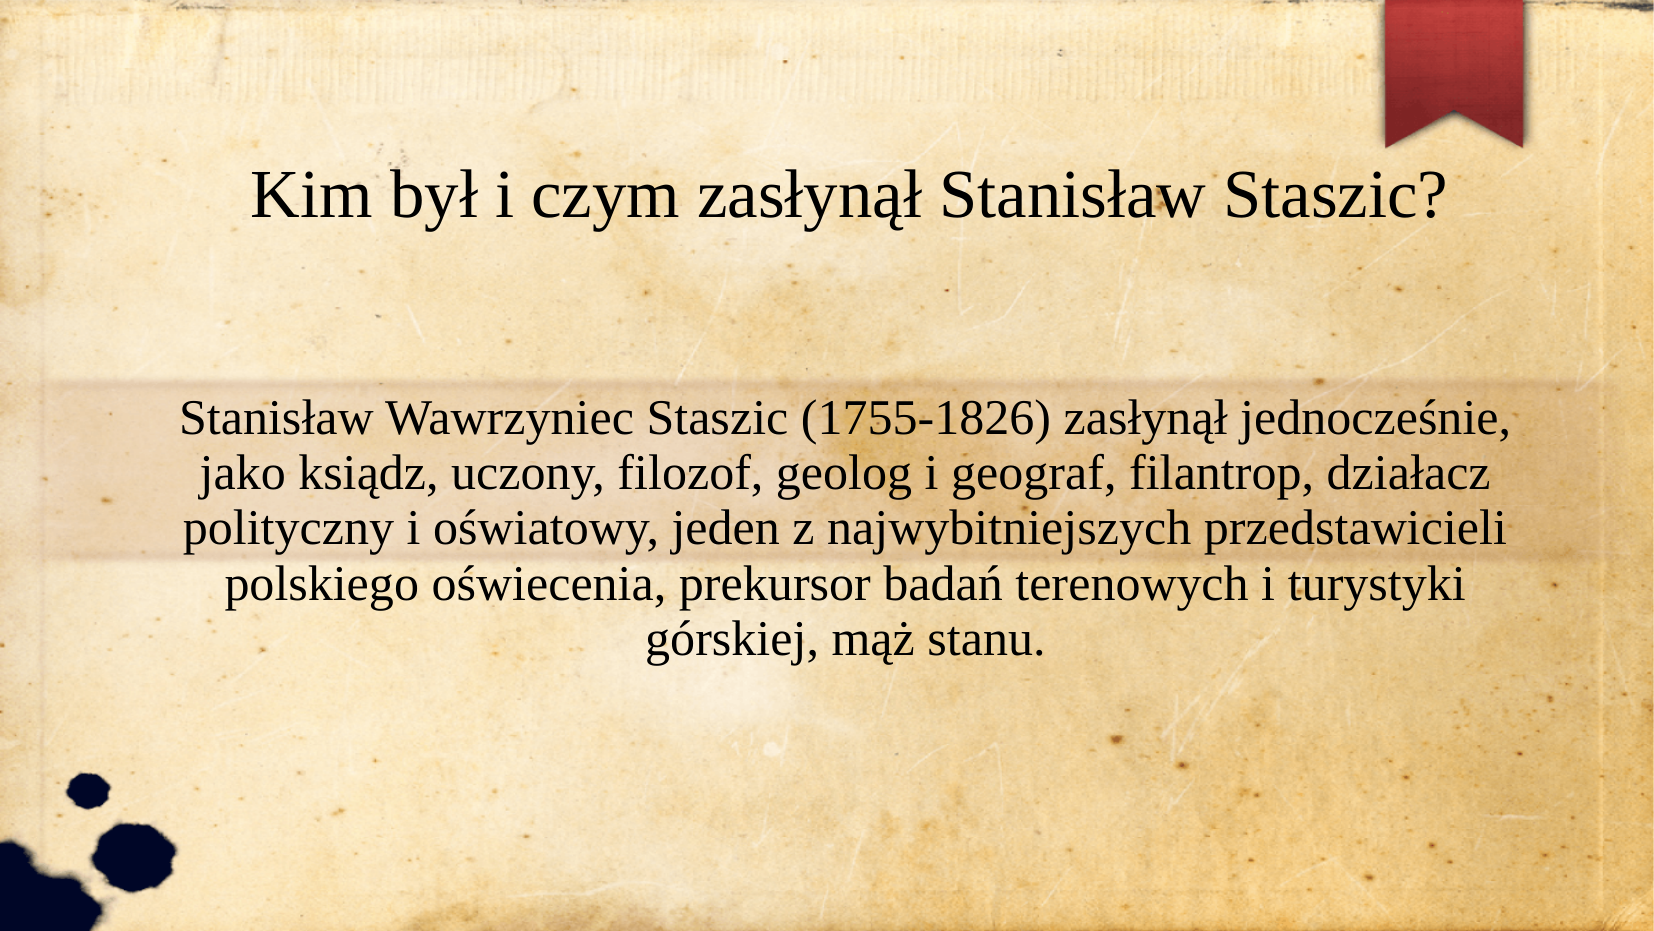

# Kim był i czym zasłynął Stanisław Staszic?
Stanisław Wawrzyniec Staszic (1755-1826) zasłynął jednocześnie, jako ksiądz, uczony, filozof, geolog i geograf, filantrop, działacz polityczny i oświatowy, jeden z najwybitniejszych przedstawicieli polskiego oświecenia, prekursor badań terenowych i turystyki górskiej, mąż stanu.